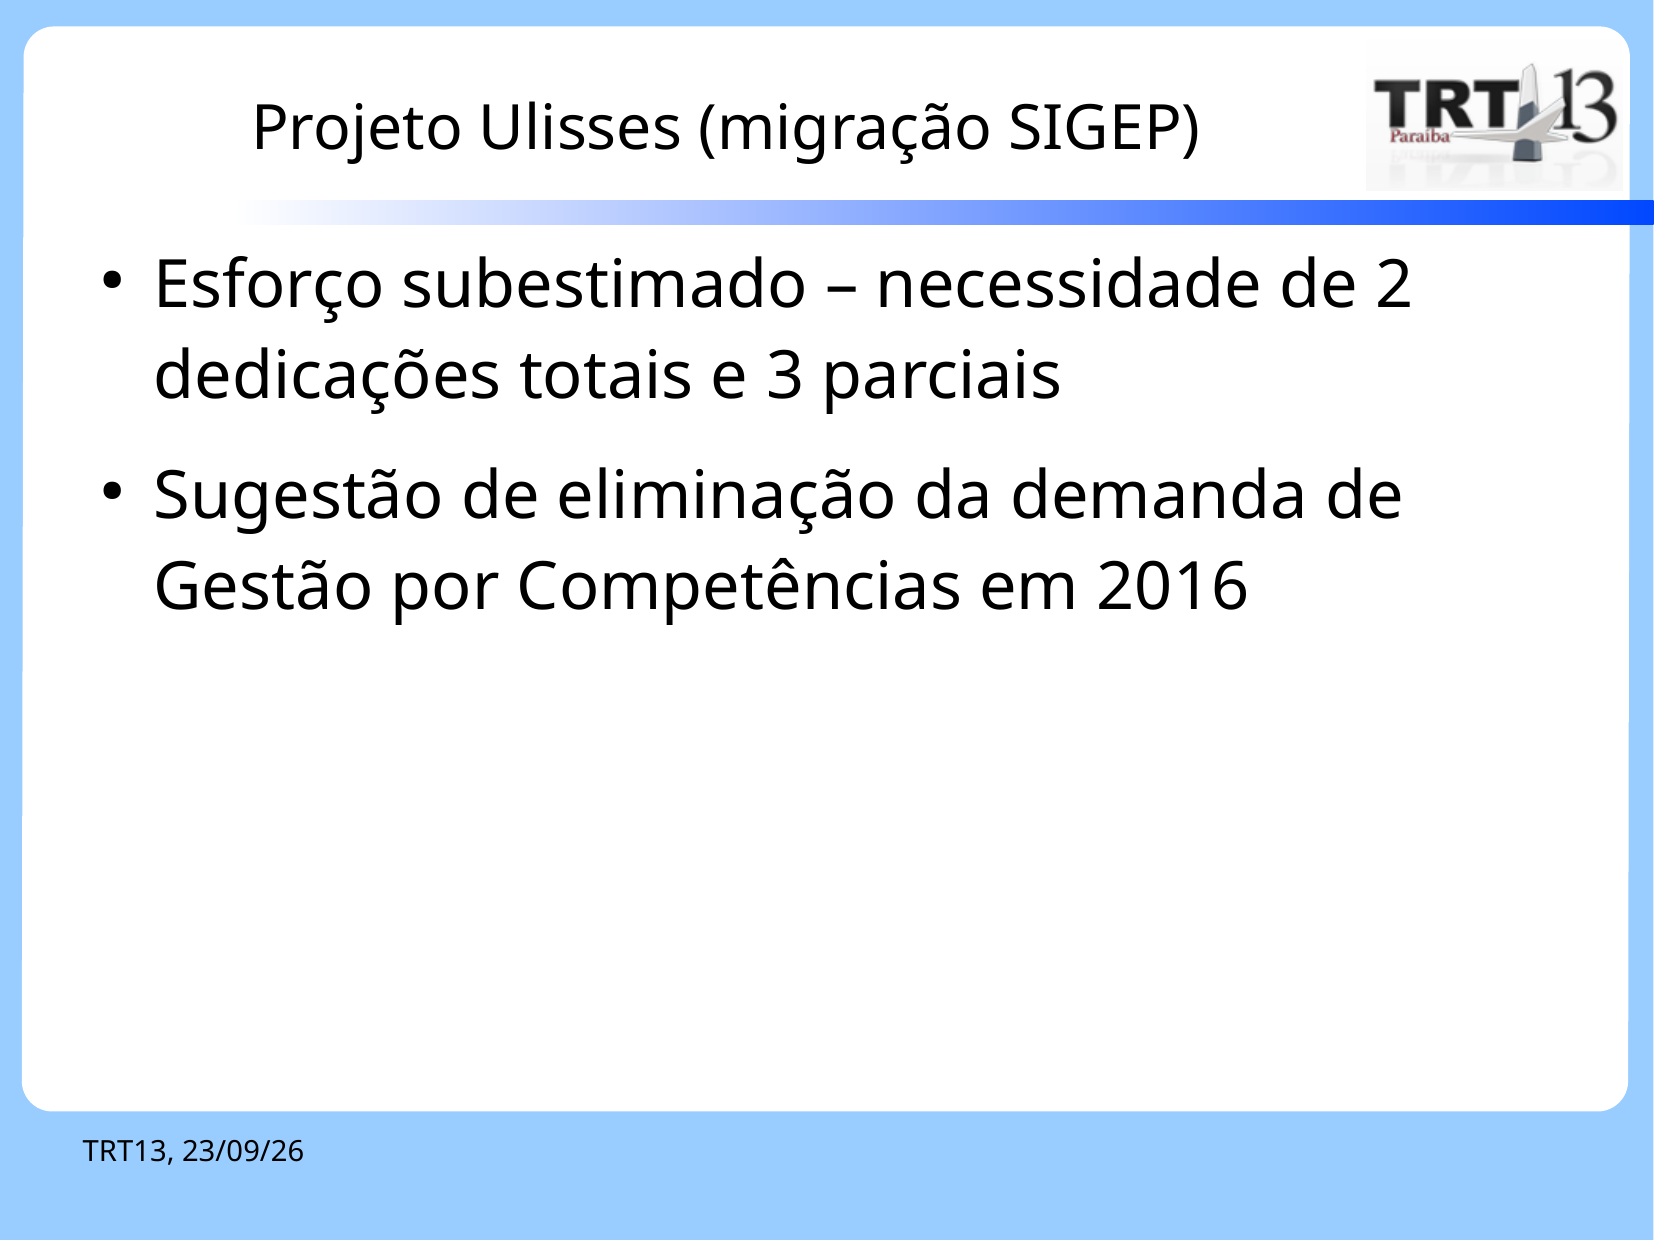

# Projeto Ulisses (migração SIGEP)
Esforço subestimado – necessidade de 2 dedicações totais e 3 parciais
Sugestão de eliminação da demanda de Gestão por Competências em 2016